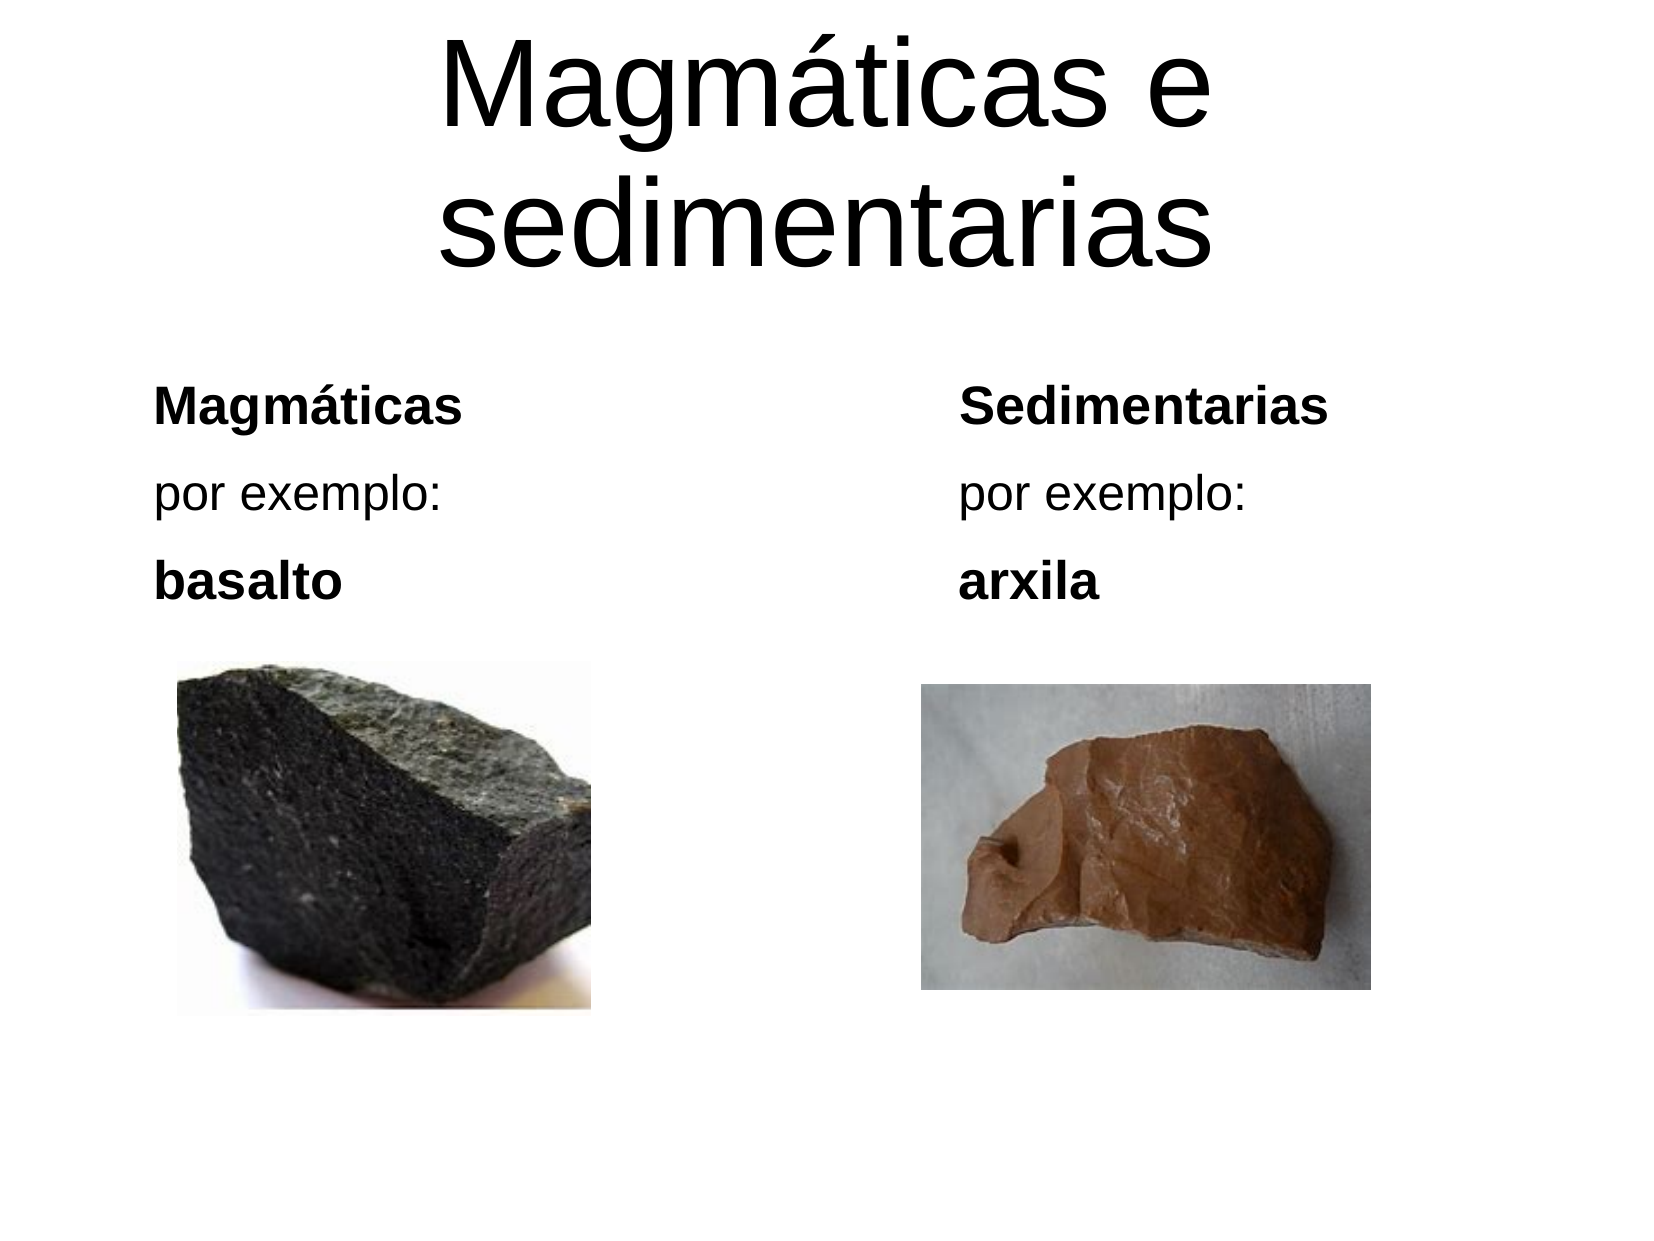

# Magmáticas e sedimentarias
Magmáticas Sedimentarias
por exemplo: por exemplo:
basalto arxila